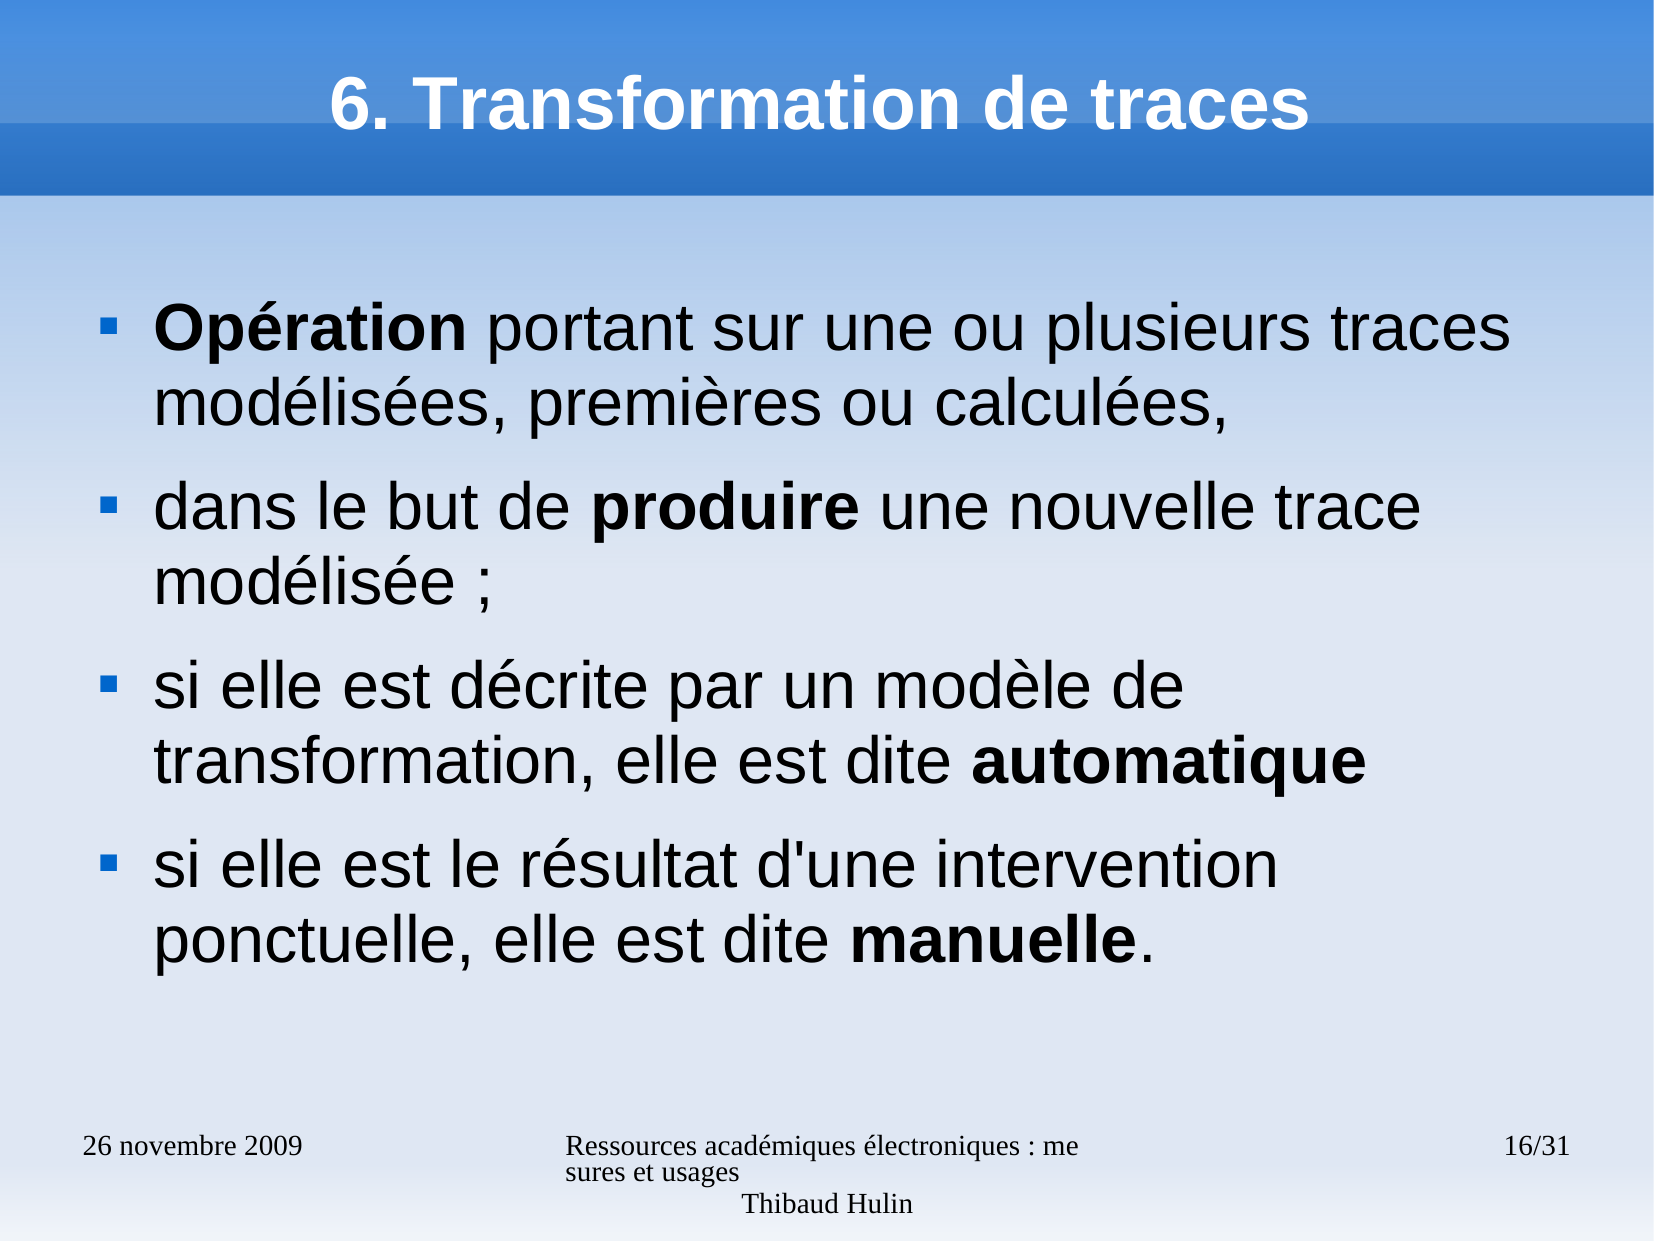

# 6. Transformation de traces
Opération portant sur une ou plusieurs traces modélisées, premières ou calculées,
dans le but de produire une nouvelle trace modélisée ;
si elle est décrite par un modèle de transformation, elle est dite automatique
si elle est le résultat d'une intervention ponctuelle, elle est dite manuelle.
26 novembre 2009
Ressources académiques électroniques : mesures et usages
16